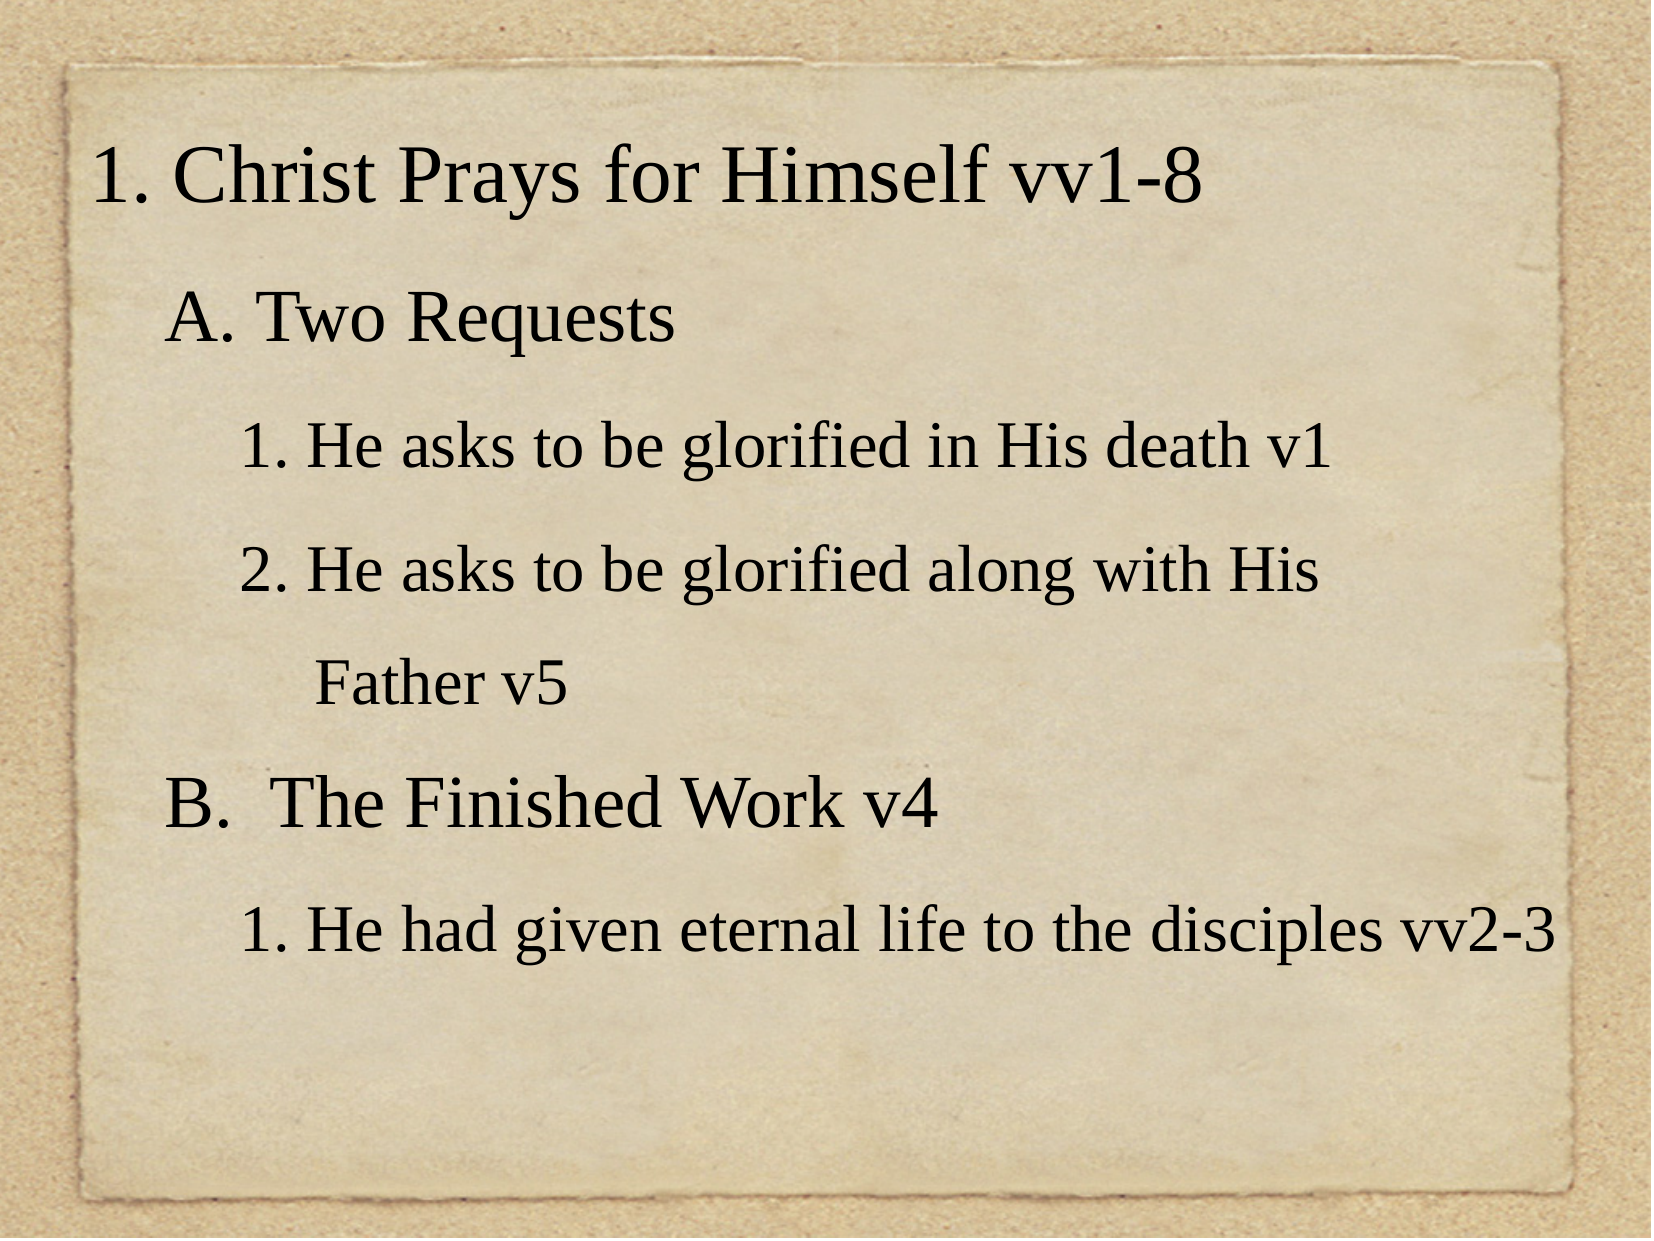

1. Christ Prays for Himself vv1-8
	A. Two Requests
		1. He asks to be glorified in His death v1
		2. He asks to be glorified along with His
			Father v5
	B. The Finished Work v4
		1. He had given eternal life to the disciples vv2-3